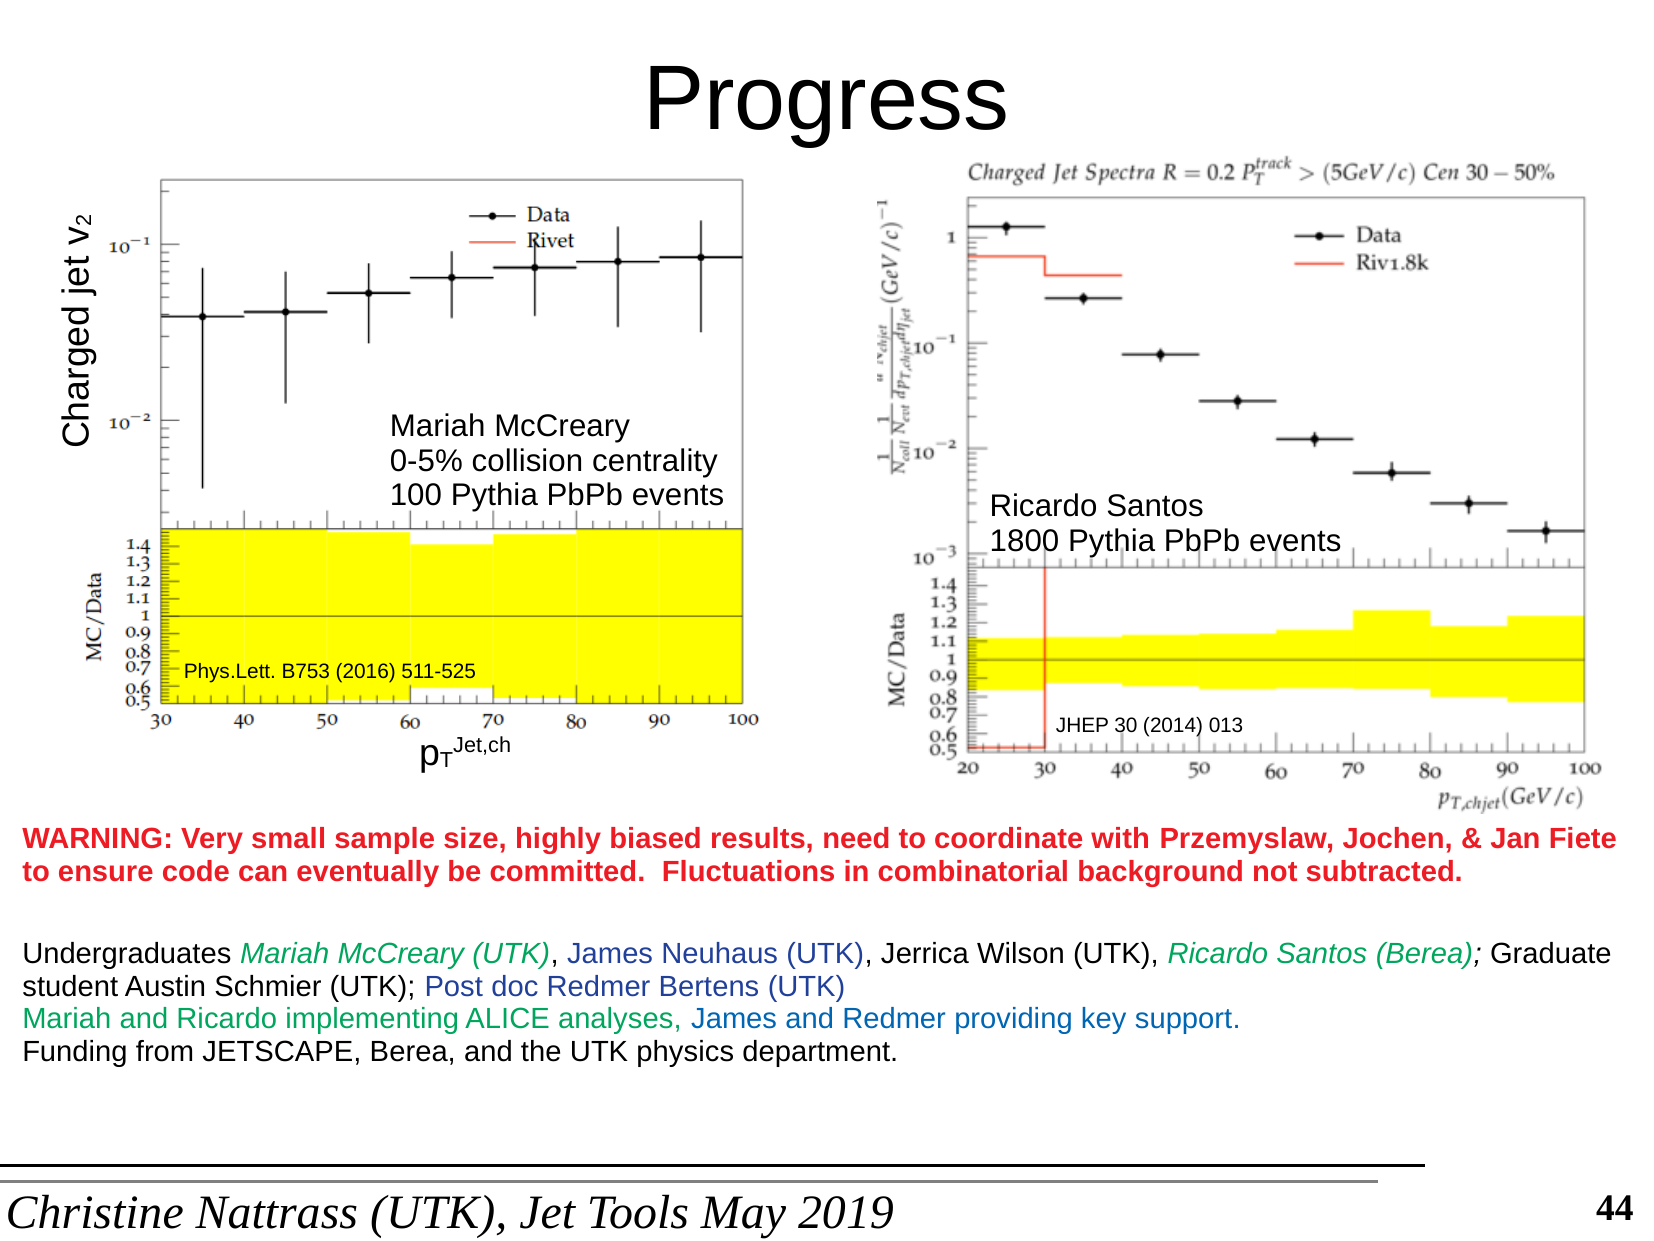

# Progress
Charged jet v2
Mariah McCreary
0-5% collision centrality
100 Pythia PbPb events
Phys.Lett. B753 (2016) 511-525
pTJet,ch
Ricardo Santos
1800 Pythia PbPb events
JHEP 30 (2014) 013
WARNING: Very small sample size, highly biased results, need to coordinate with Przemyslaw, Jochen, & Jan Fiete to ensure code can eventually be committed. Fluctuations in combinatorial background not subtracted.
Undergraduates Mariah McCreary (UTK), James Neuhaus (UTK), Jerrica Wilson (UTK), Ricardo Santos (Berea); Graduate student Austin Schmier (UTK); Post doc Redmer Bertens (UTK)
Mariah and Ricardo implementing ALICE analyses, James and Redmer providing key support.
Funding from JETSCAPE, Berea, and the UTK physics department.